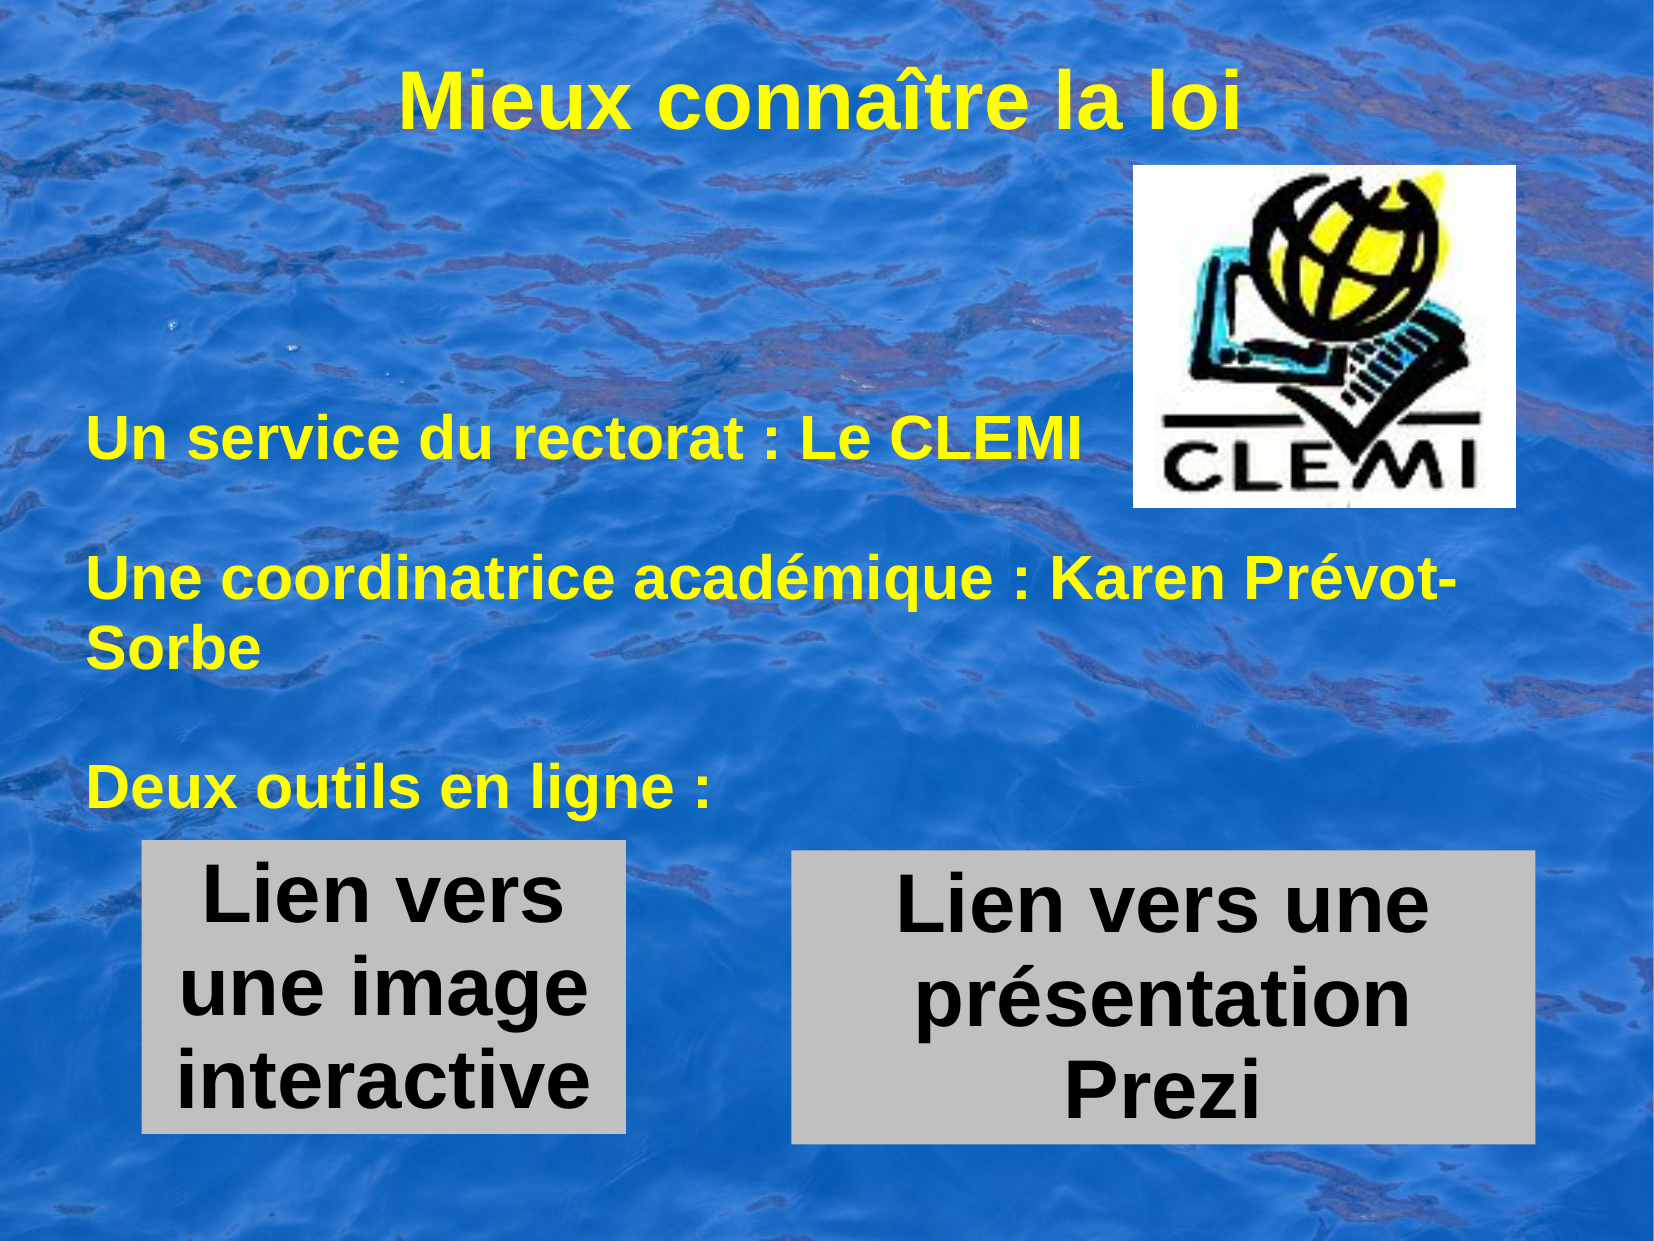

Mieux connaître la loi
Un service du rectorat : Le CLEMI
Une coordinatrice académique : Karen Prévot-Sorbe
Deux outils en ligne :
Lien vers une image interactive
Lien vers une présentation Prezi